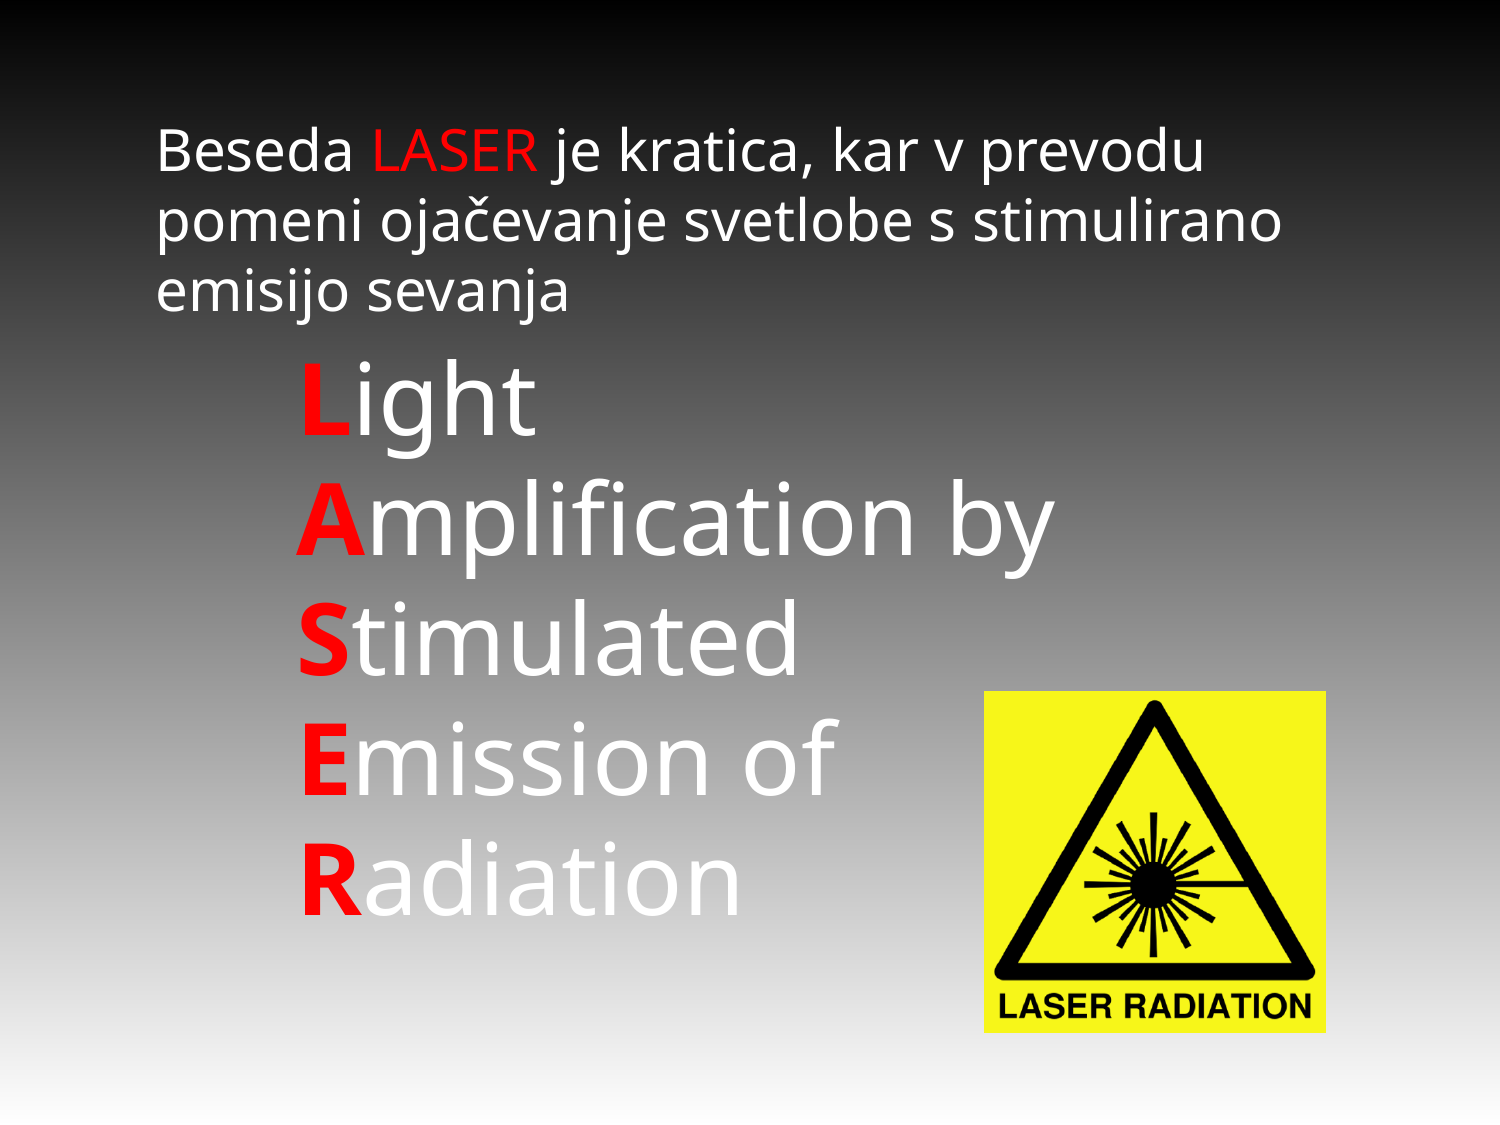

Beseda LASER je kratica, kar v prevodu pomeni ojačevanje svetlobe s stimulirano emisijo sevanja
Light
Amplification by
Stimulated
Emission of
Radiation